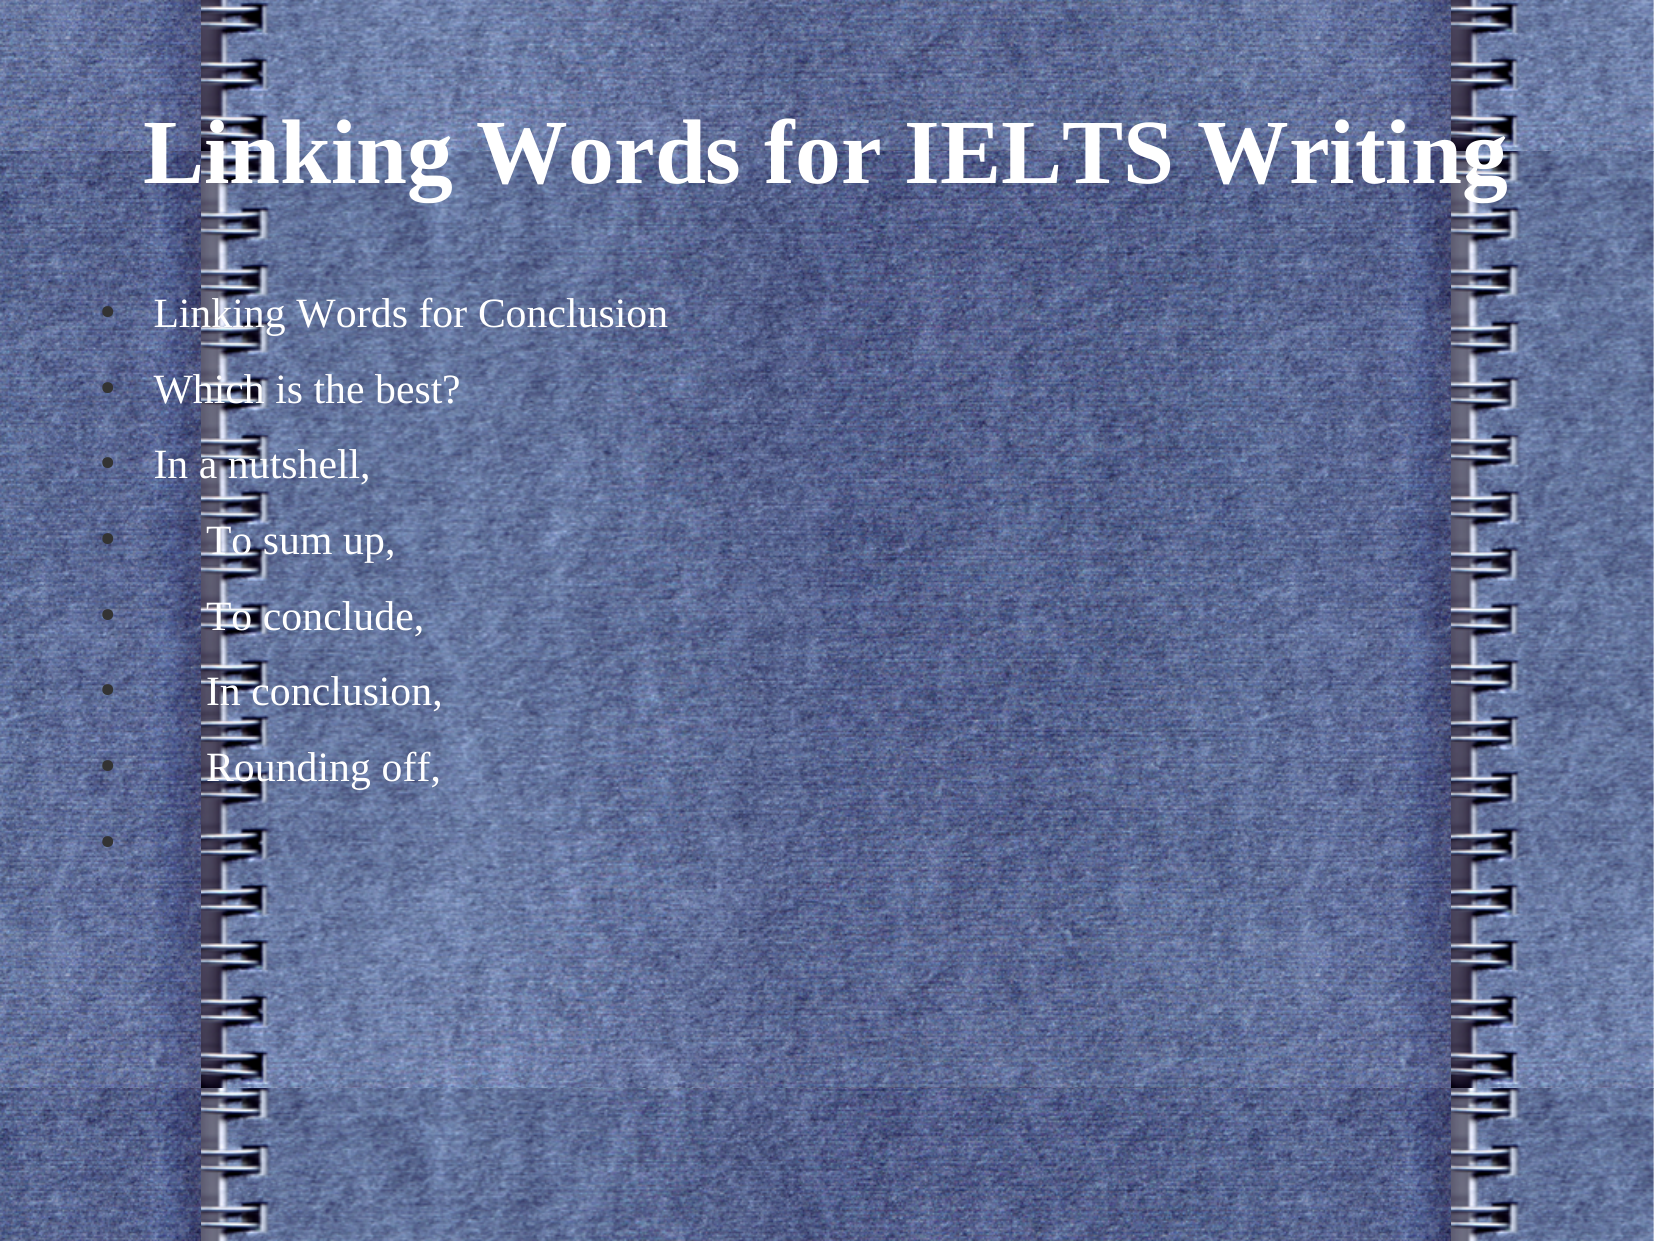

# Linking Words for IELTS Writing
Linking Words for Conclusion
Which is the best?
In a nutshell,
 To sum up,
 To conclude,
 In conclusion,
 Rounding off,